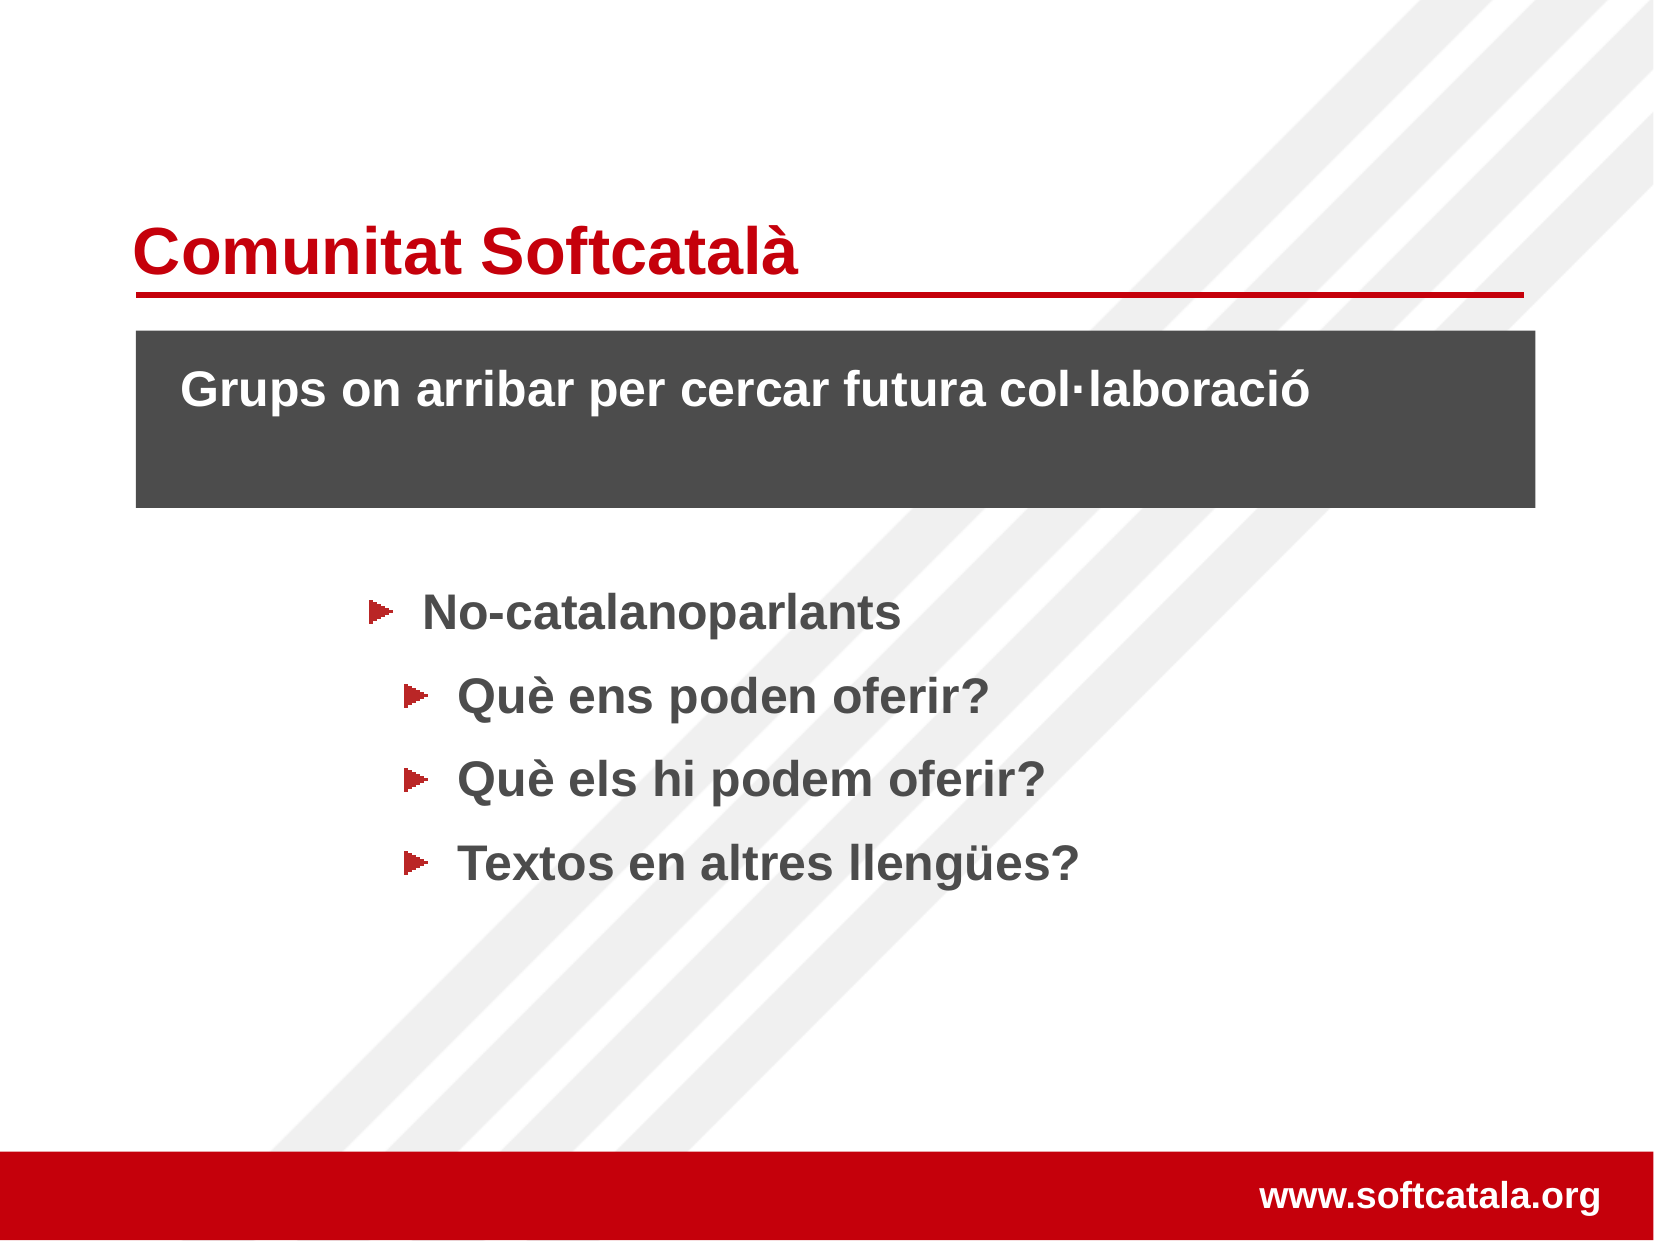

Comunitat Softcatalà
Grups on arribar per cercar futura col·laboració
No-catalanoparlants
Què ens poden oferir?
Què els hi podem oferir?
Textos en altres llengües?
 www.softcatala.org